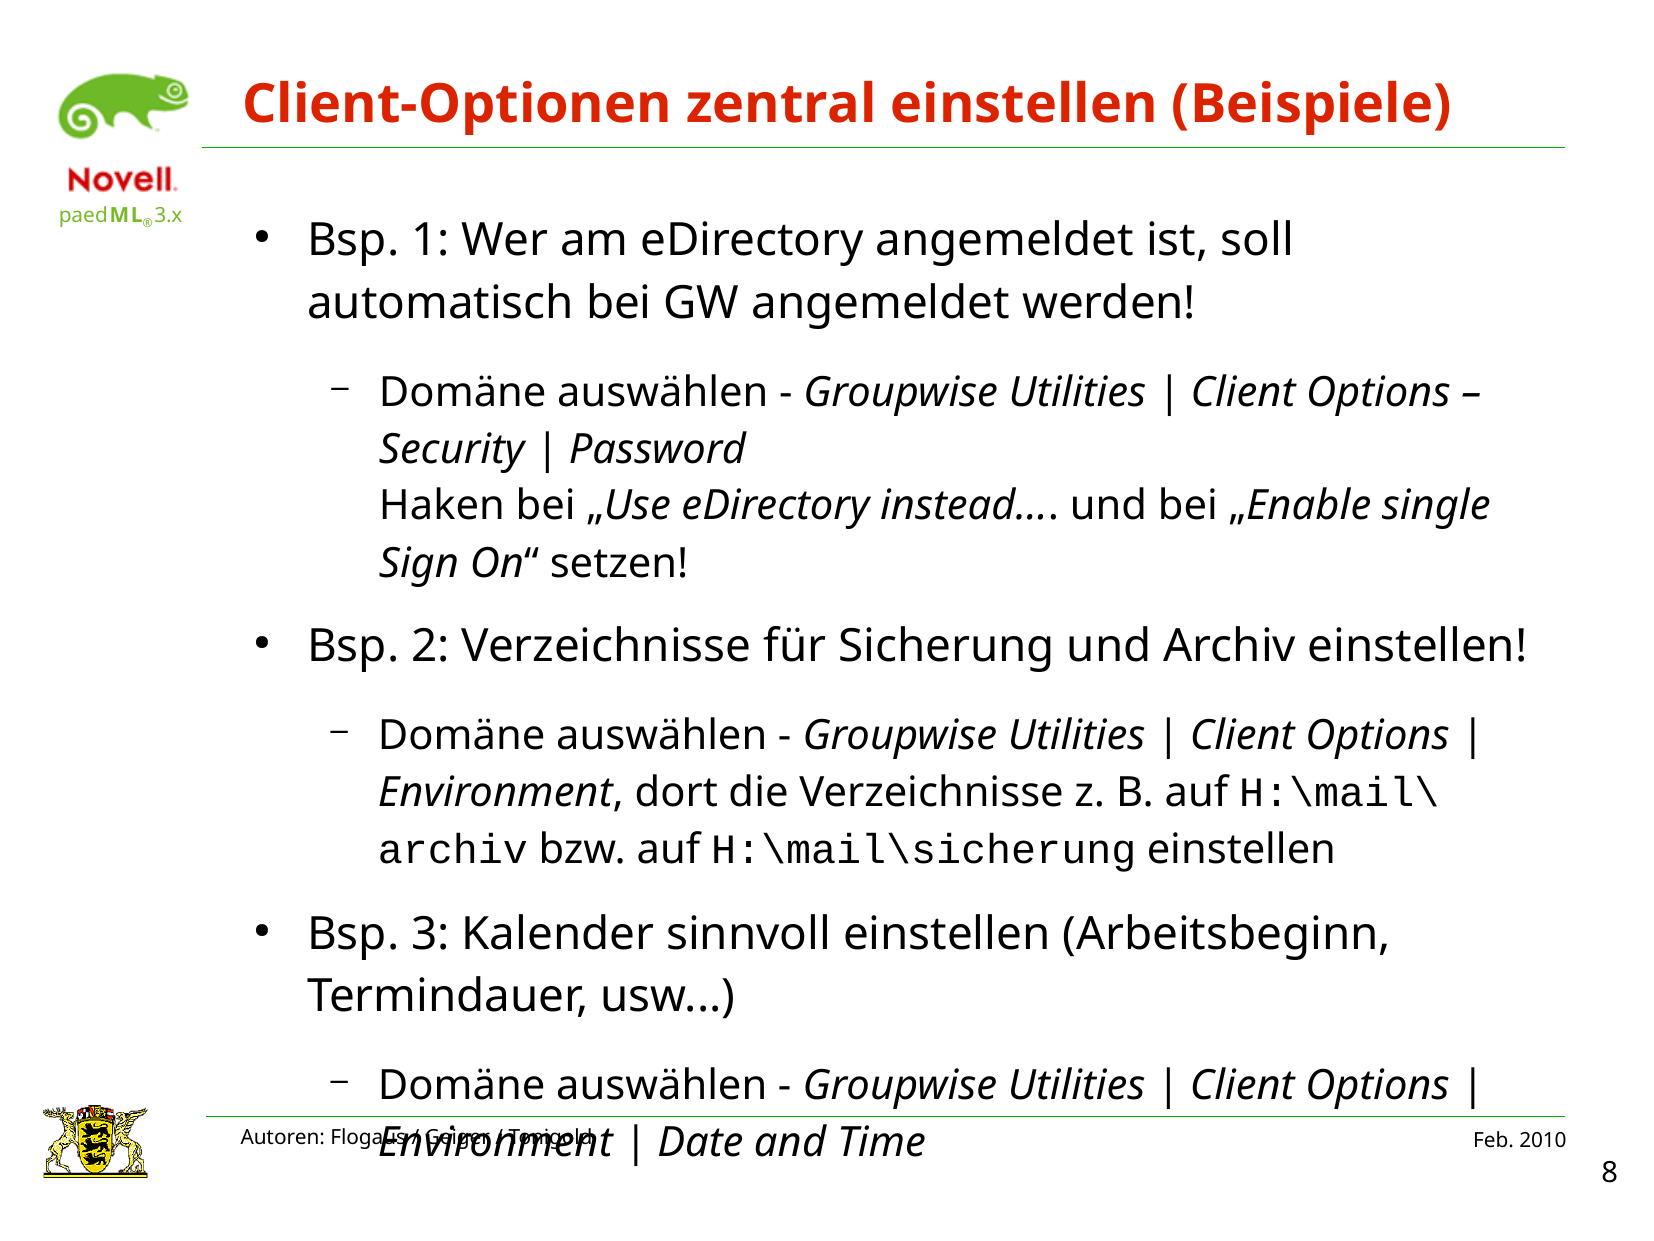

# Client-Optionen zentral einstellen (Beispiele)
Bsp. 1: Wer am eDirectory angemeldet ist, soll automatisch bei GW angemeldet werden!
Domäne auswählen - Groupwise Utilities | Client Options – Security | Password
Haken bei „Use eDirectory instead.... und bei „Enable single Sign On“ setzen!
Bsp. 2: Verzeichnisse für Sicherung und Archiv einstellen!
Domäne auswählen - Groupwise Utilities | Client Options | Environment, dort die Verzeichnisse z. B. auf H:\mail\archiv bzw. auf H:\mail\sicherung einstellen
Bsp. 3: Kalender sinnvoll einstellen (Arbeitsbeginn, Termindauer, usw...)
Domäne auswählen - Groupwise Utilities | Client Options | Environment | Date and Time
Autoren: Flogaus / Geiger / Tonigold
Feb. 2010
8